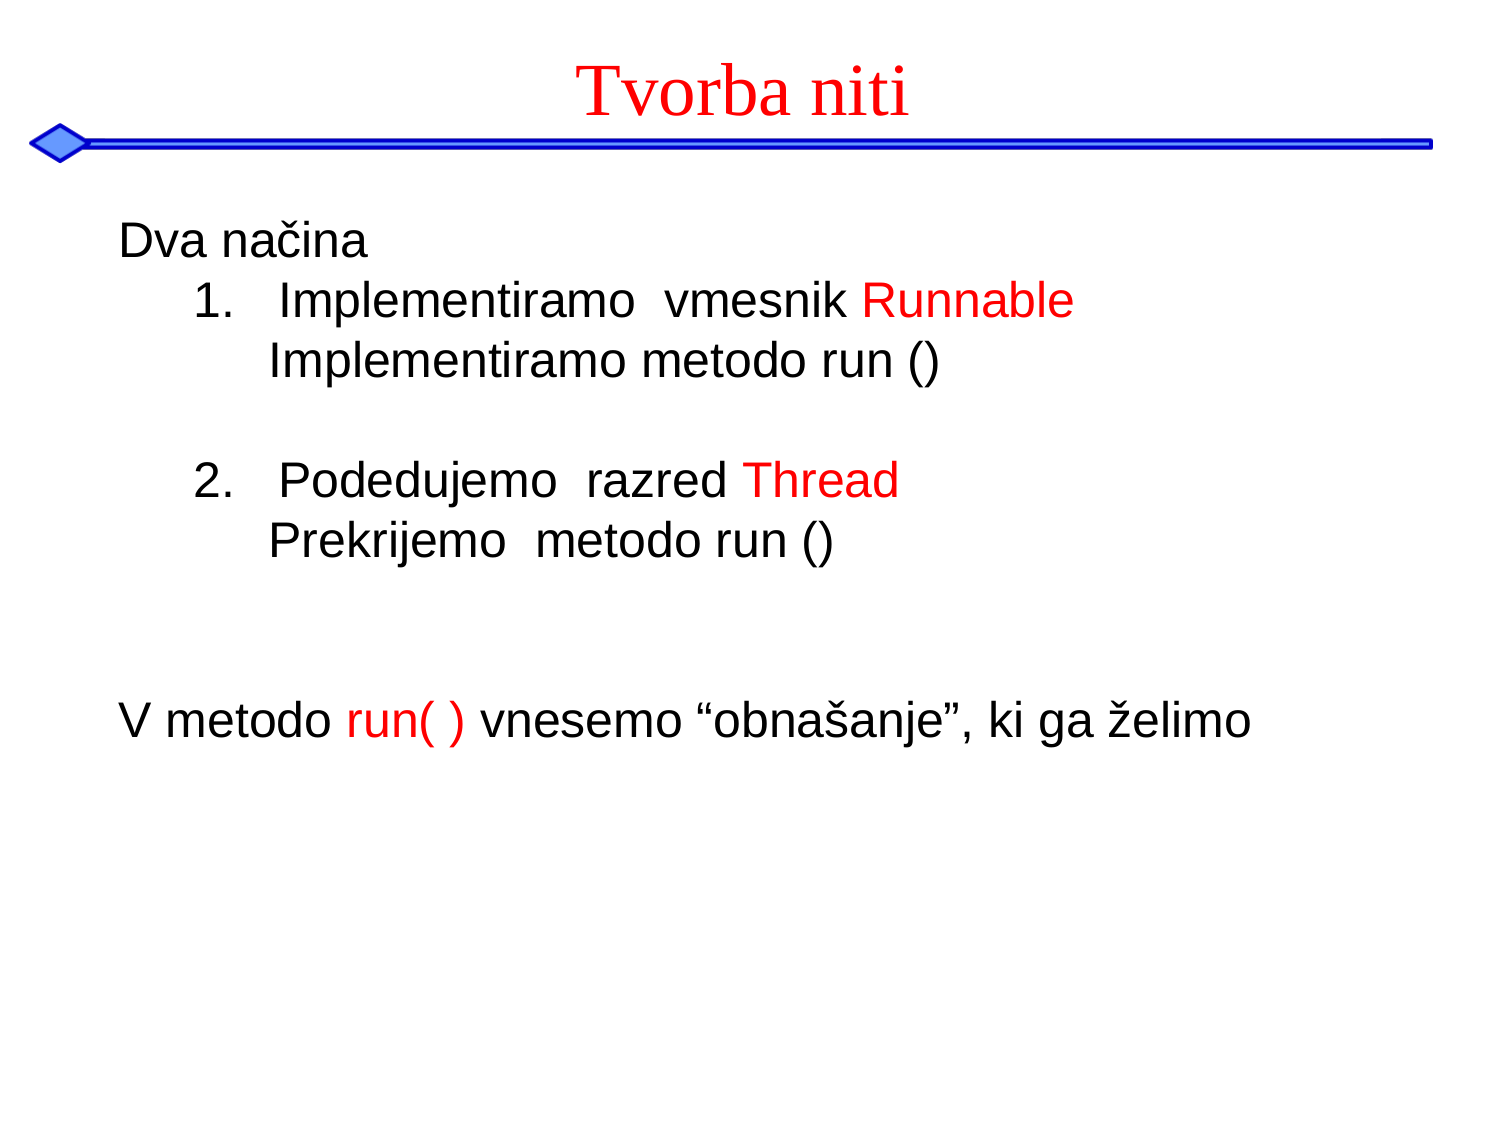

# Tvorba niti
Dva načina
Implementiramo vmesnik Runnable
Implementiramo metodo run ()
Podedujemo razred Thread
Prekrijemo metodo run ()
V metodo run( ) vnesemo “obnašanje”, ki ga želimo